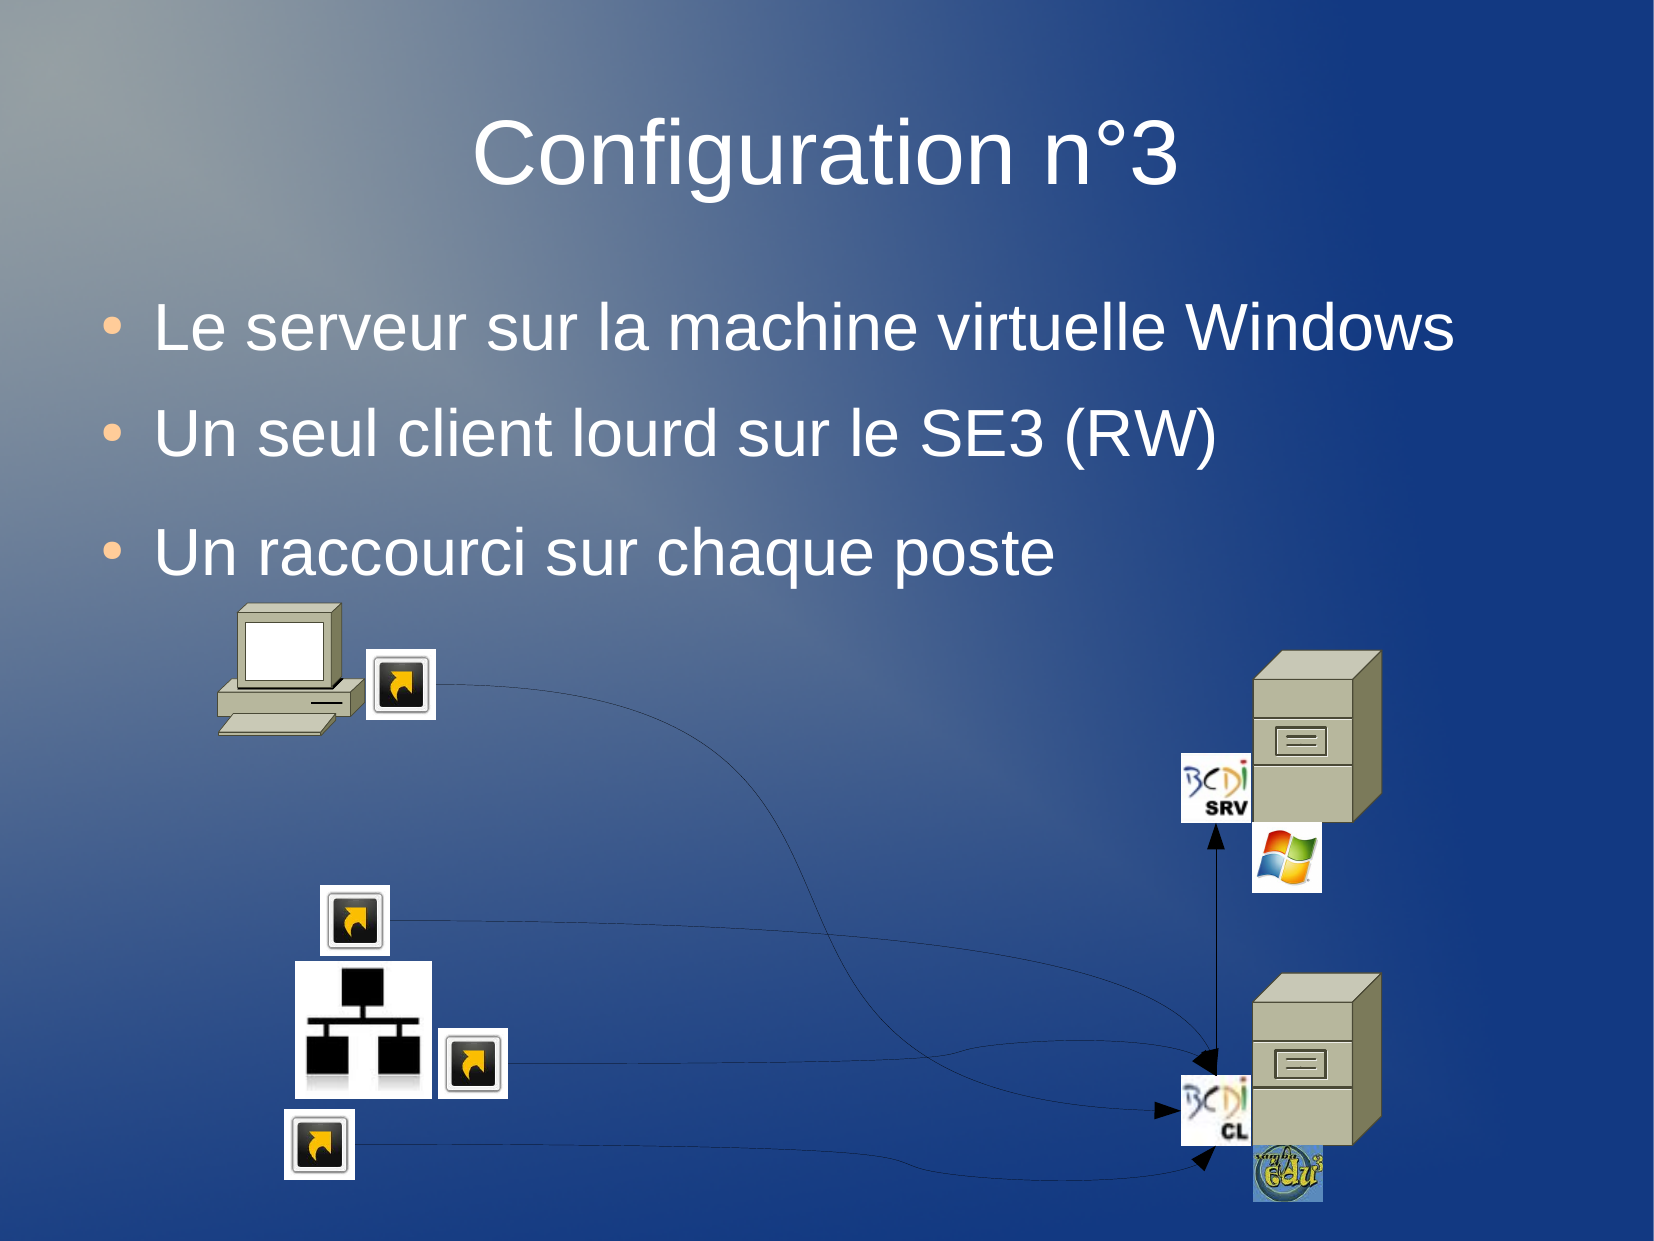

# Configuration n°3
Le serveur sur la machine virtuelle Windows
Un seul client lourd sur le SE3 (RW)
Un raccourci sur chaque poste